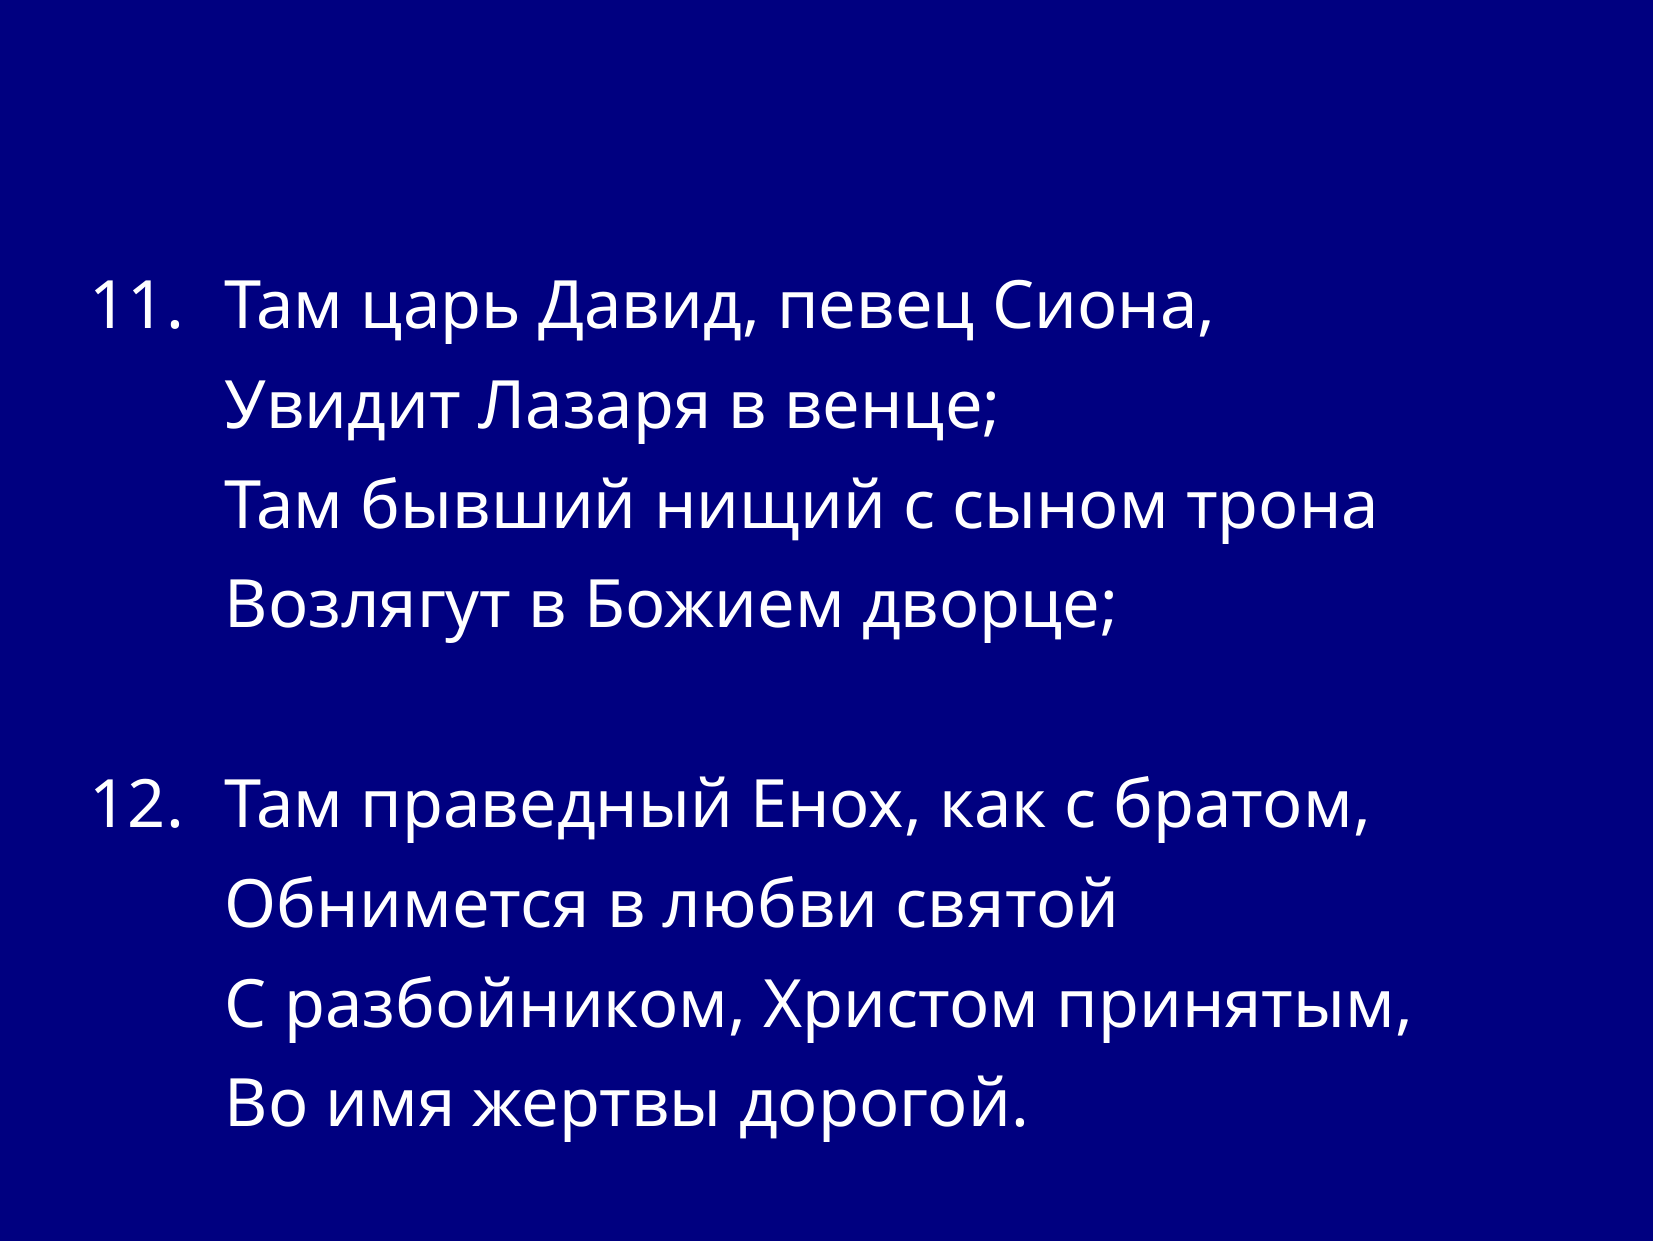

11.	Там царь Давид, певец Сиона,
	Увидит Лазаря в венце;
	Там бывший нищий с сыном трона
	Возлягут в Божием дворце;
12.	Там праведный Енох, как с братом,
	Обнимется в любви святой
	С разбойником, Христом принятым,
	Во имя жертвы дорогой.